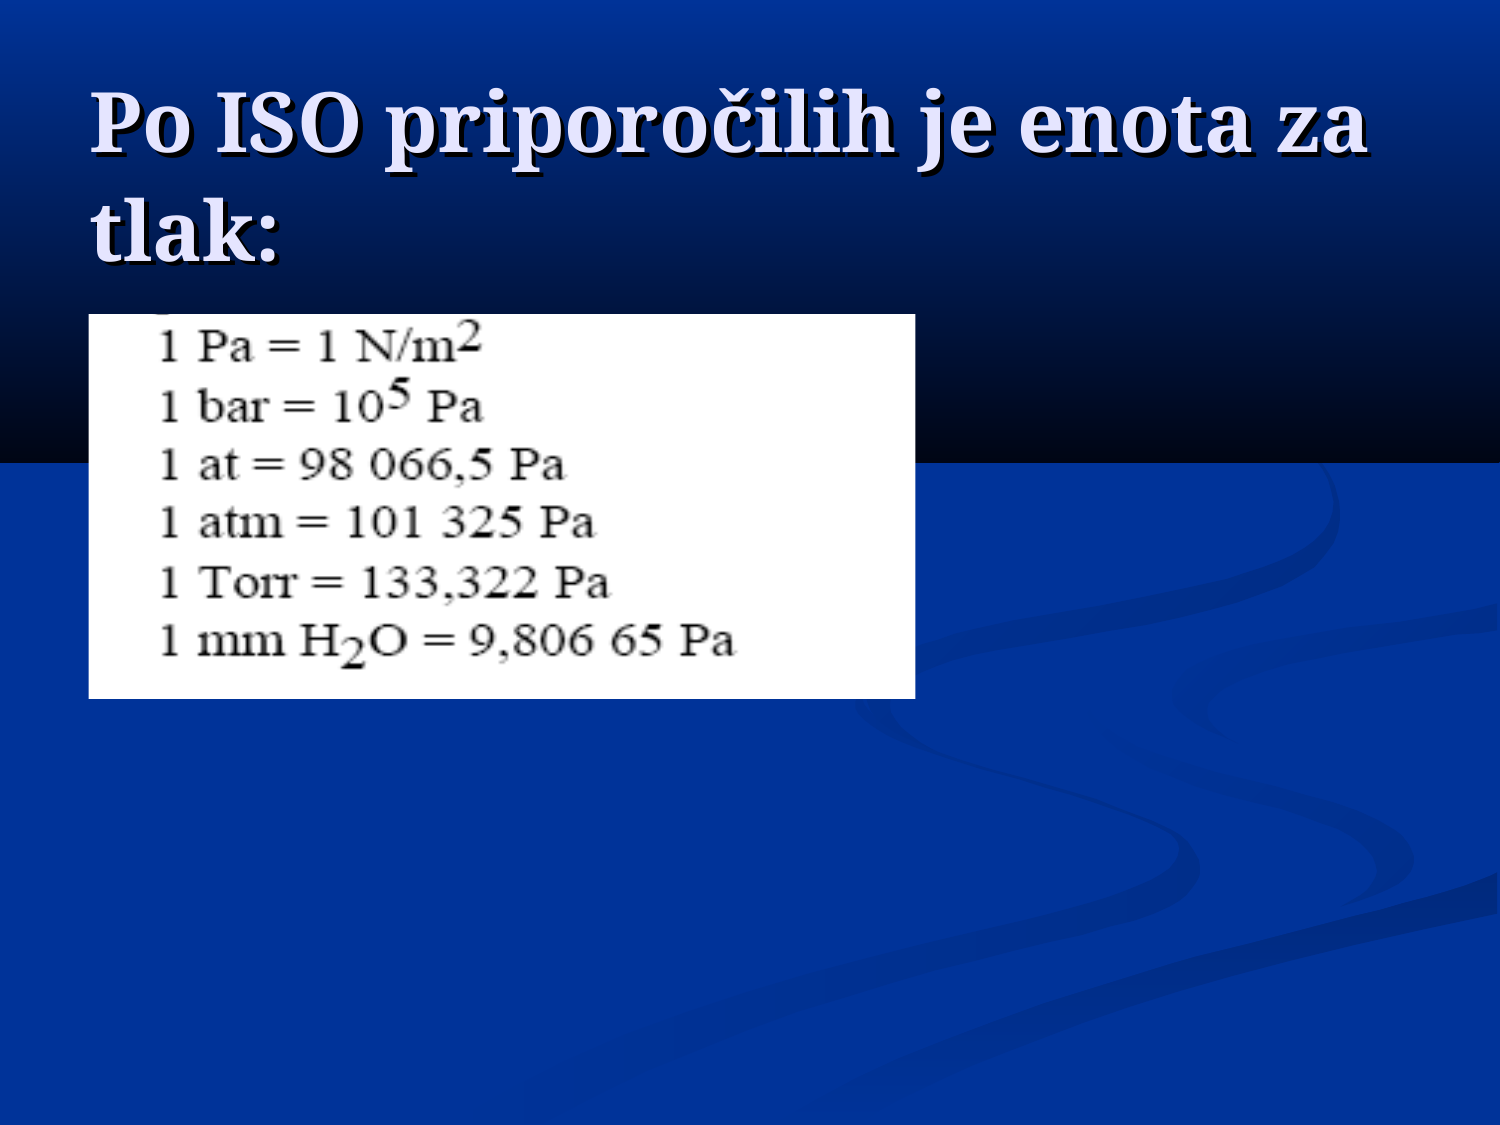

# Po ISO priporočilih je enota za tlak: 1Pa = 1N/m2 1bar = 105 N/m2 1mm Hg = 1,333 mbar